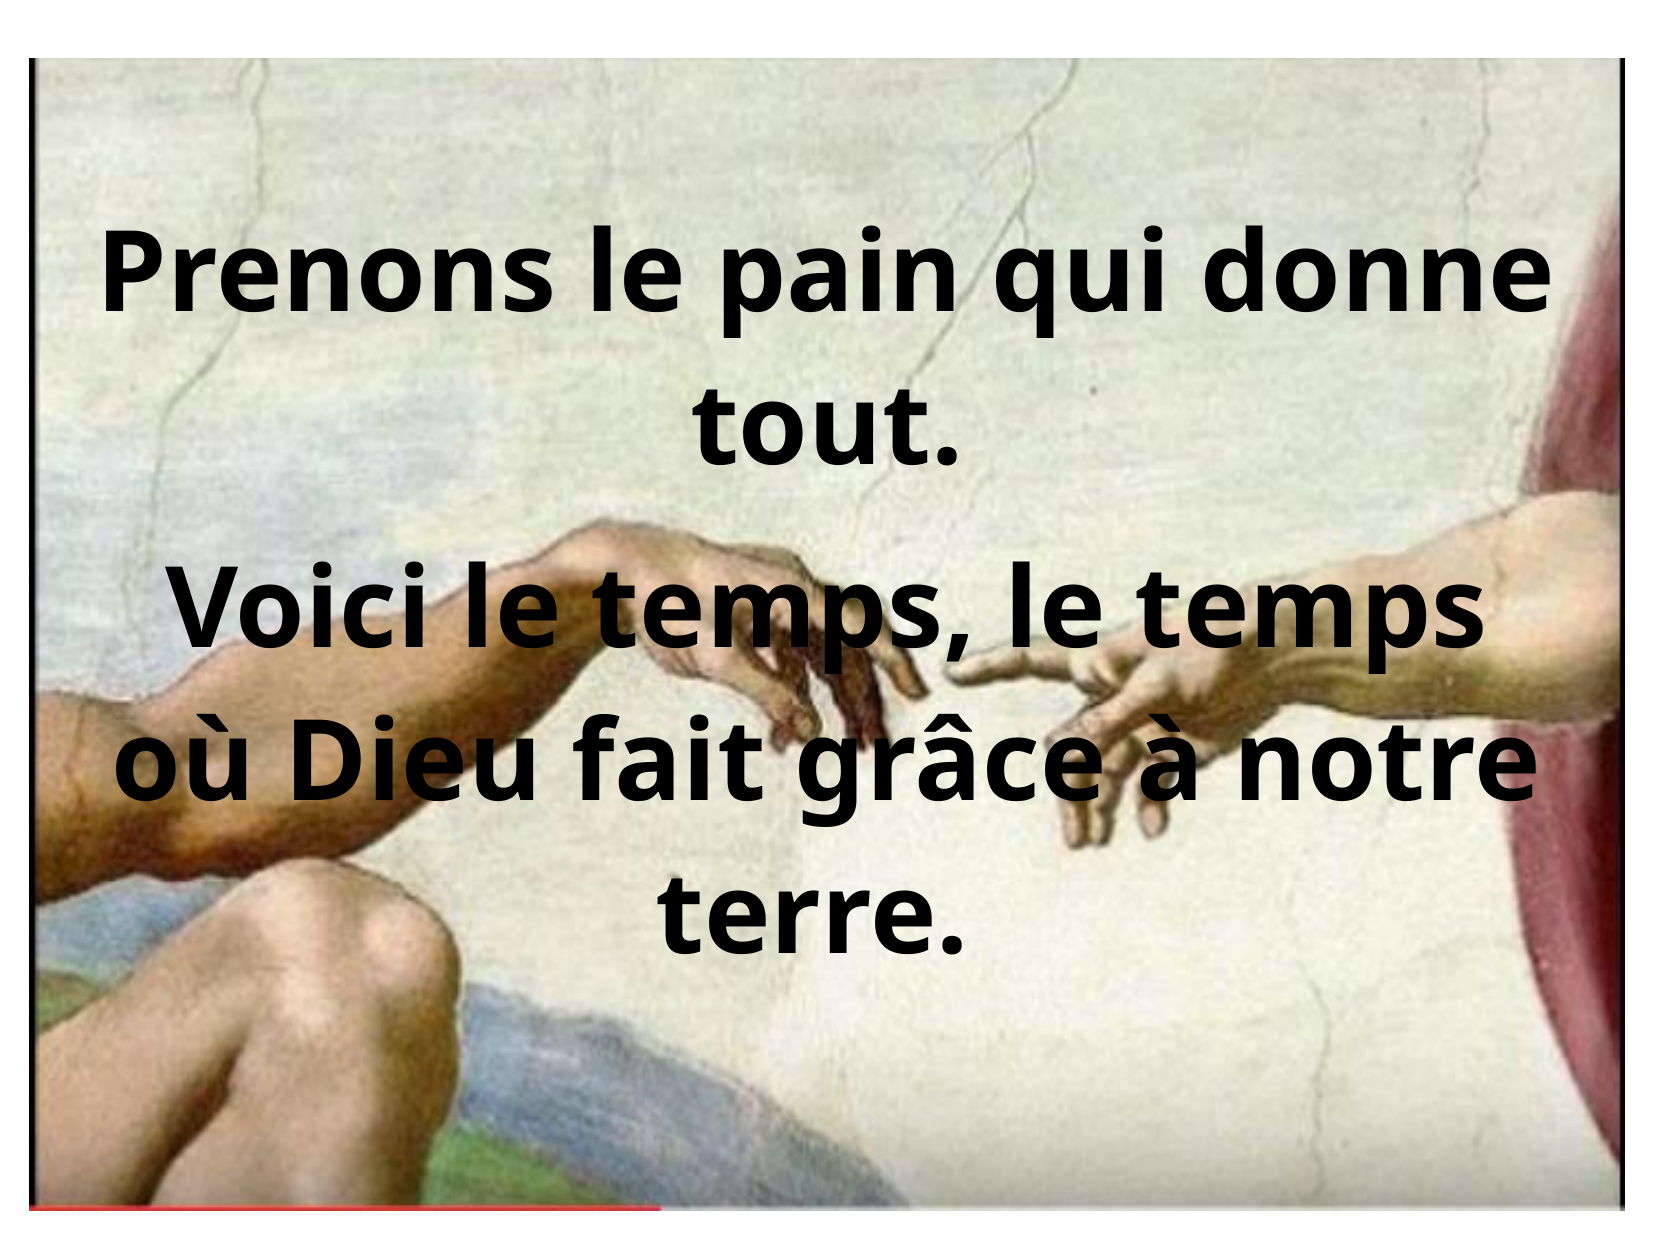

# Prenons le pain qui donne tout.
Voici le temps, le temps où Dieu fait grâce à notre terre.